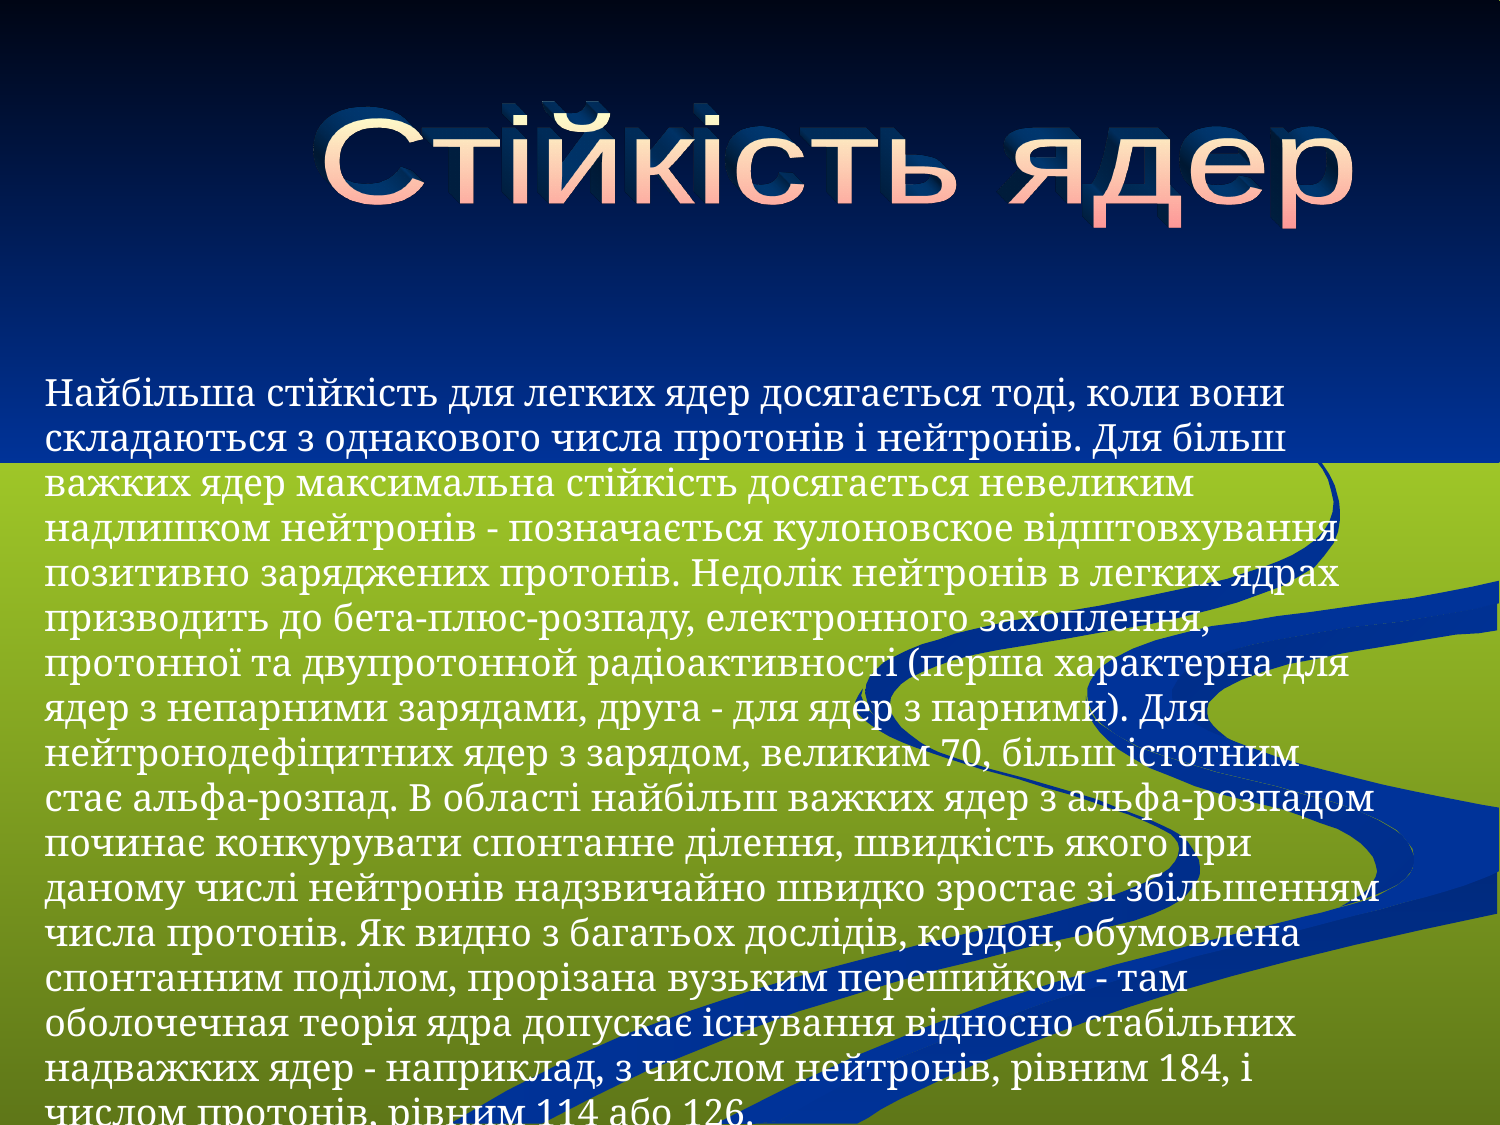

Стійкість ядер
Найбільша стійкість для легких ядер досягається тоді, коли вони складаються з однакового числа протонів і нейтронів. Для більш важких ядер максимальна стійкість досягається невеликим надлишком нейтронів - позначається кулоновское відштовхування позитивно заряджених протонів. Недолік нейтронів в легких ядрах призводить до бета-плюс-розпаду, електронного захоплення, протонної та двупротонной радіоактивності (перша характерна для ядер з непарними зарядами, друга - для ядер з парними). Для нейтронодефіцитних ядер з зарядом, великим 70, більш істотним стає альфа-розпад. В області найбільш важких ядер з альфа-розпадом починає конкурувати спонтанне ділення, швидкість якого при даному числі нейтронів надзвичайно швидко зростає зі збільшенням числа протонів. Як видно з багатьох дослідів, кордон, обумовлена ​​спонтанним поділом, прорізана вузьким перешийком - там оболочечная теорія ядра допускає існування відносно стабільних надважких ядер - наприклад, з числом нейтронів, рівним 184, і числом протонів, рівним 114 або 126.